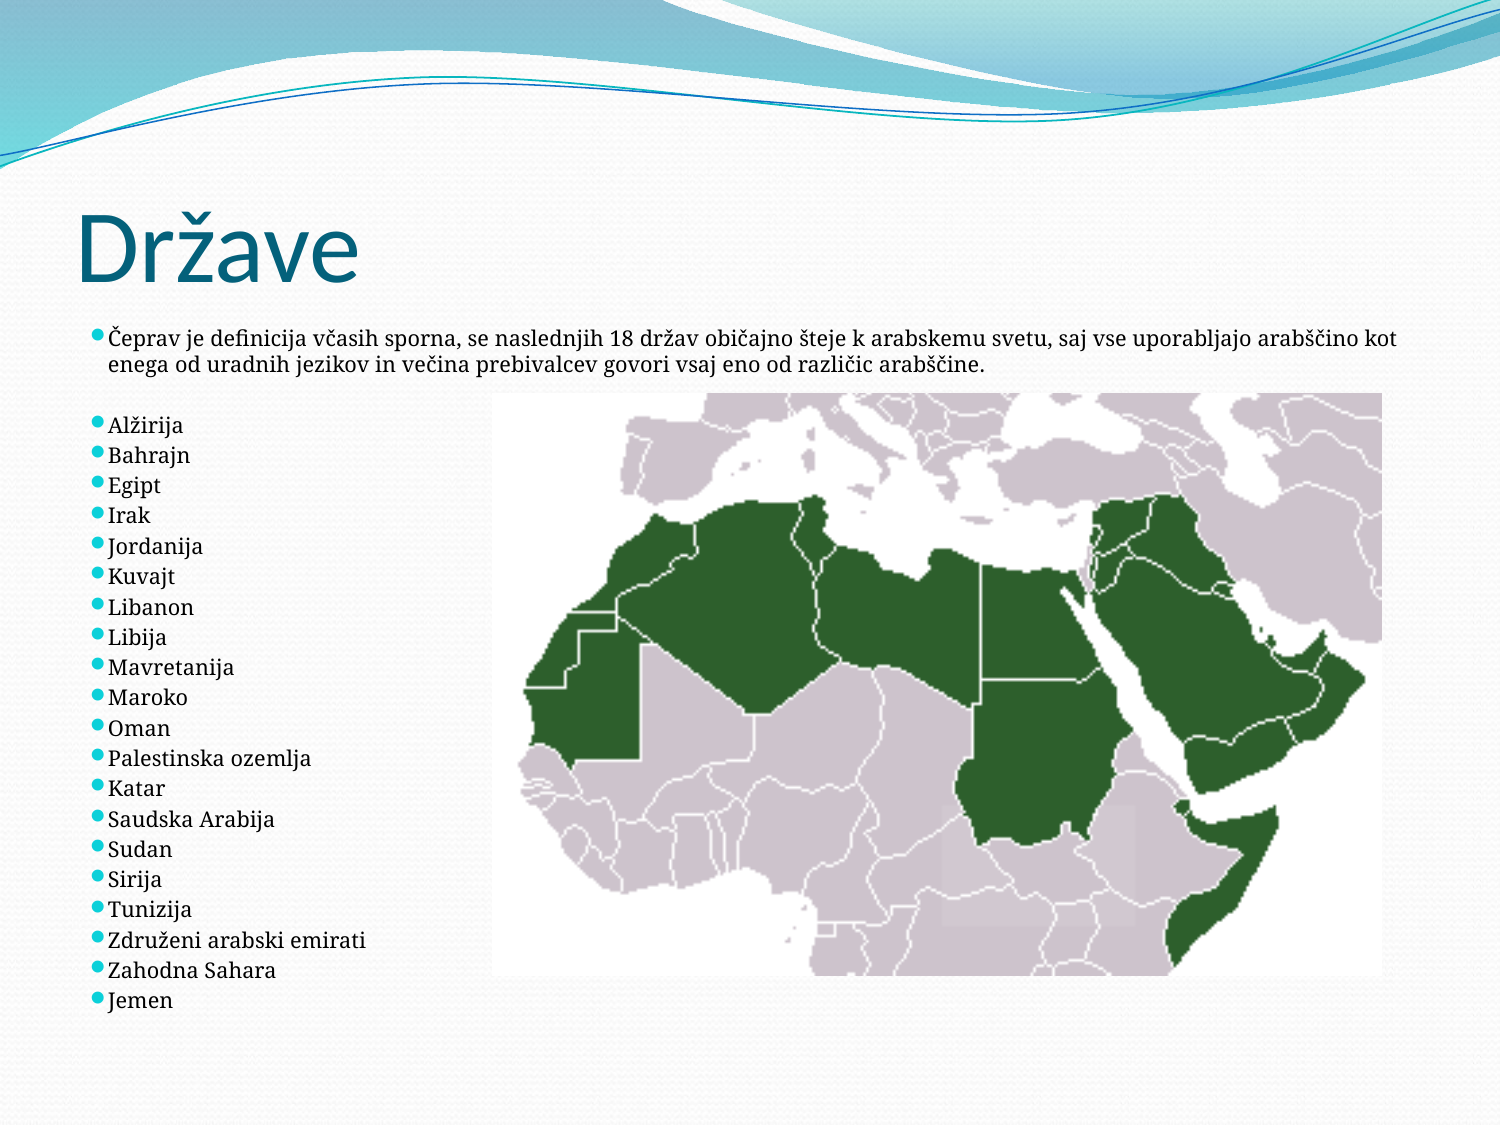

# Države
Čeprav je definicija včasih sporna, se naslednjih 18 držav običajno šteje k arabskemu svetu, saj vse uporabljajo arabščino kot enega od uradnih jezikov in večina prebivalcev govori vsaj eno od različic arabščine.
Alžirija
Bahrajn
Egipt
Irak
Jordanija
Kuvajt
Libanon
Libija
Mavretanija
Maroko
Oman
Palestinska ozemlja
Katar
Saudska Arabija
Sudan
Sirija
Tunizija
Združeni arabski emirati
Zahodna Sahara
Jemen